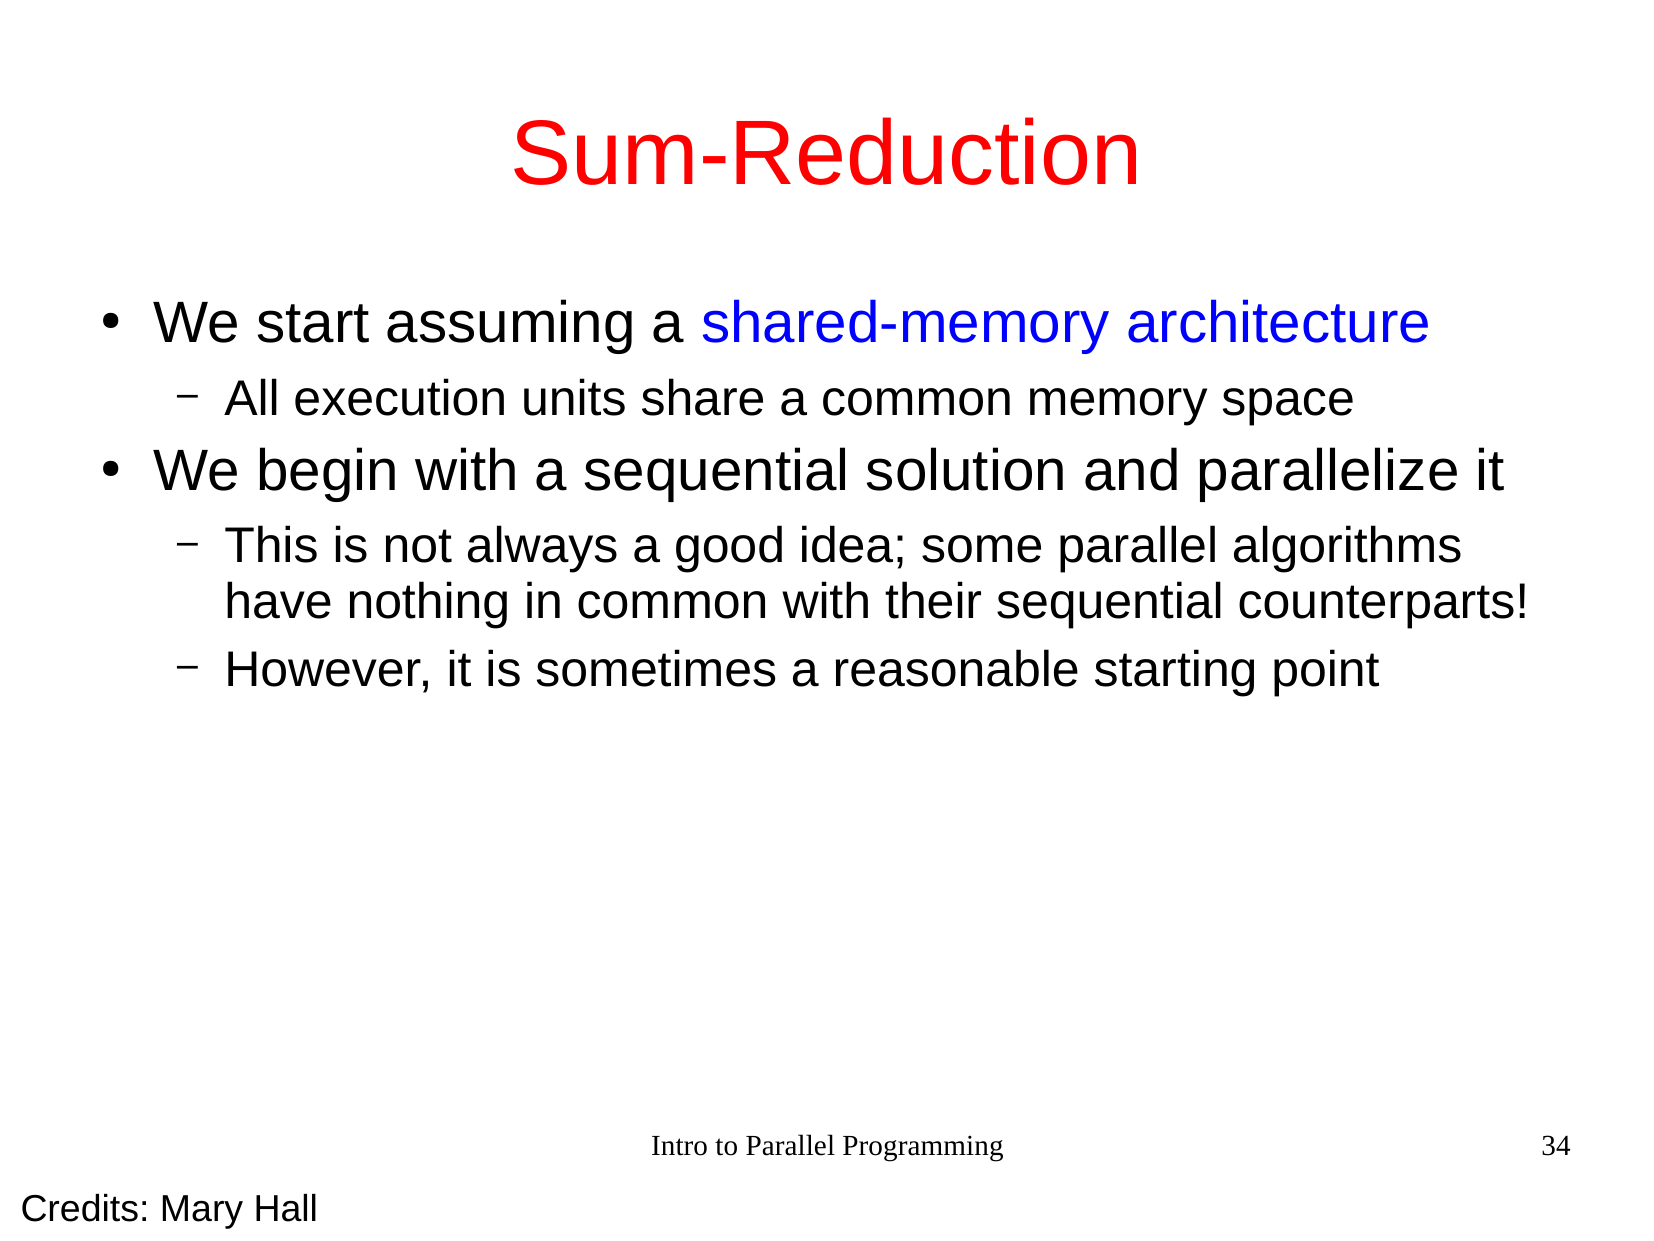

# Sum-Reduction
We start assuming a shared-memory architecture
All execution units share a common memory space
We begin with a sequential solution and parallelize it
This is not always a good idea; some parallel algorithms have nothing in common with their sequential counterparts!
However, it is sometimes a reasonable starting point
Intro to Parallel Programming
34
Credits: Mary Hall